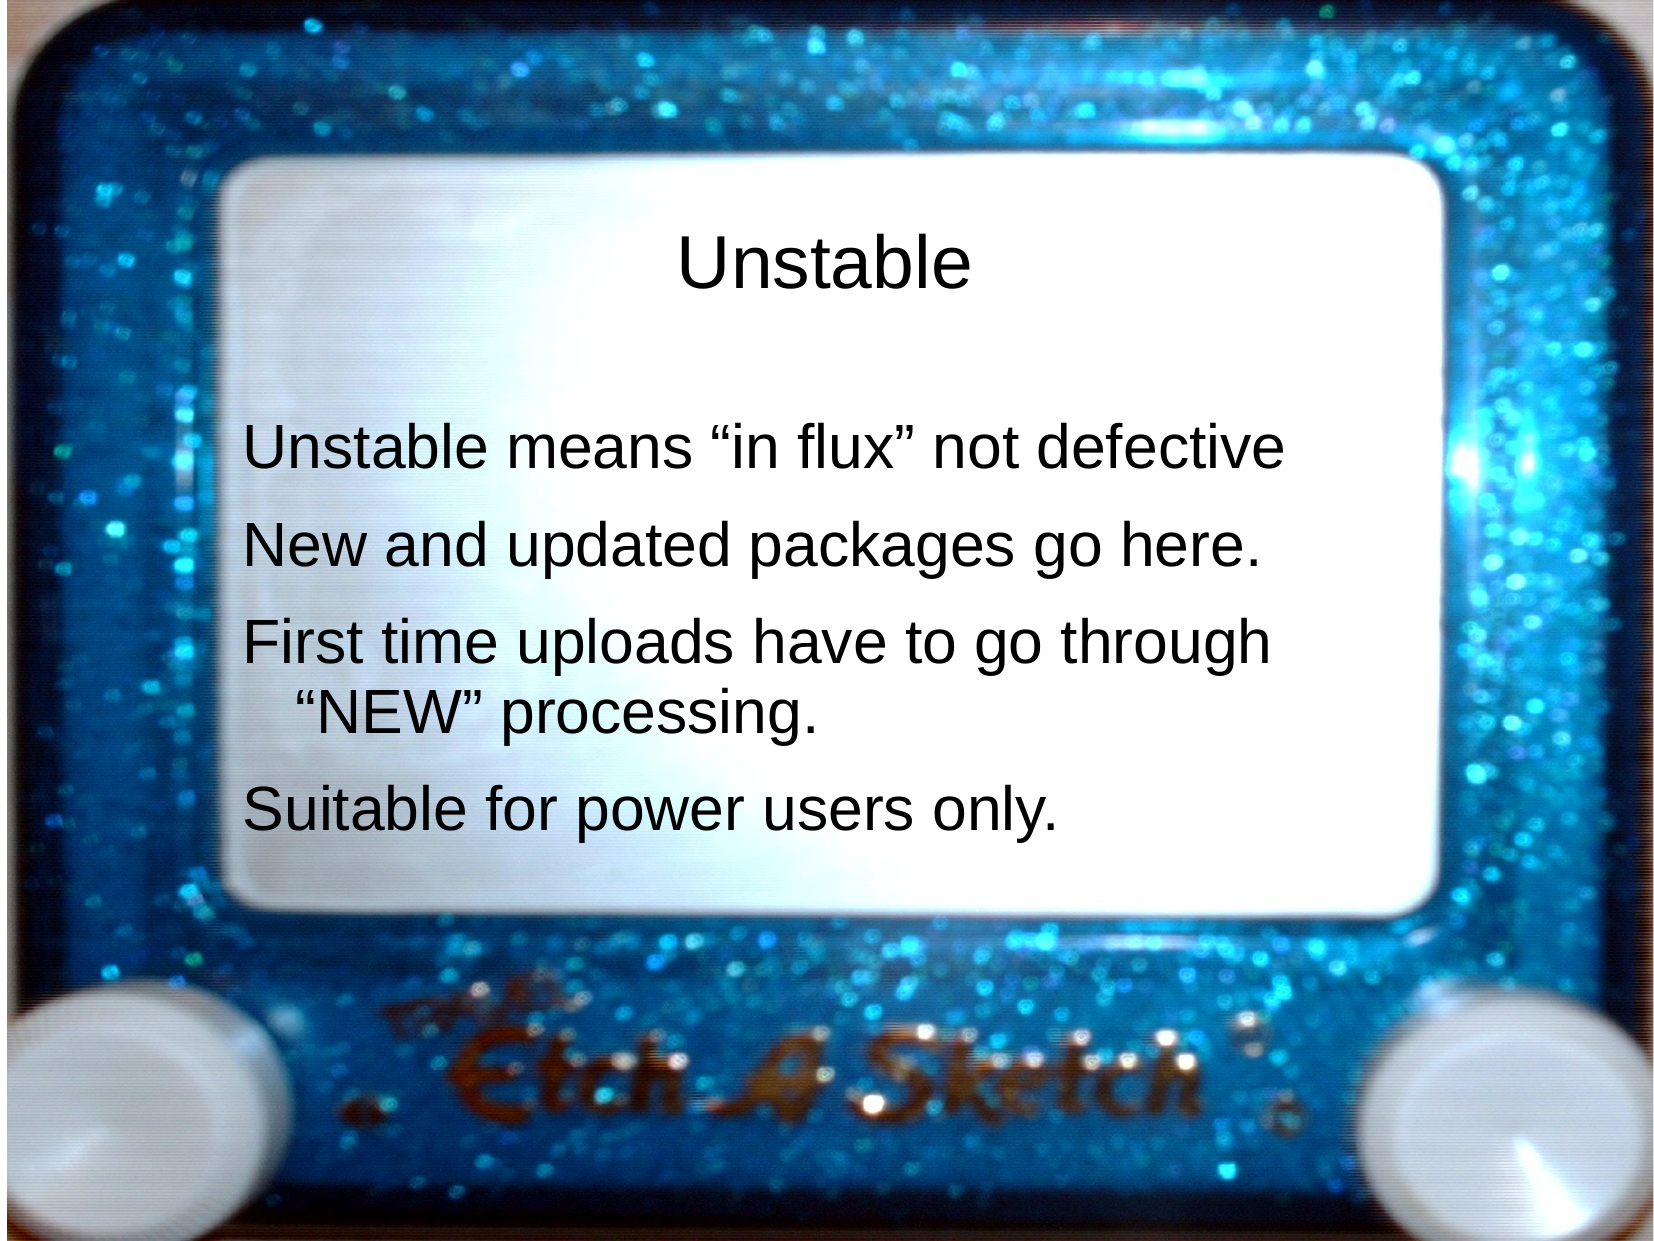

# Unstable
Unstable means “in flux” not defective
New and updated packages go here.
First time uploads have to go through “NEW” processing.
Suitable for power users only.